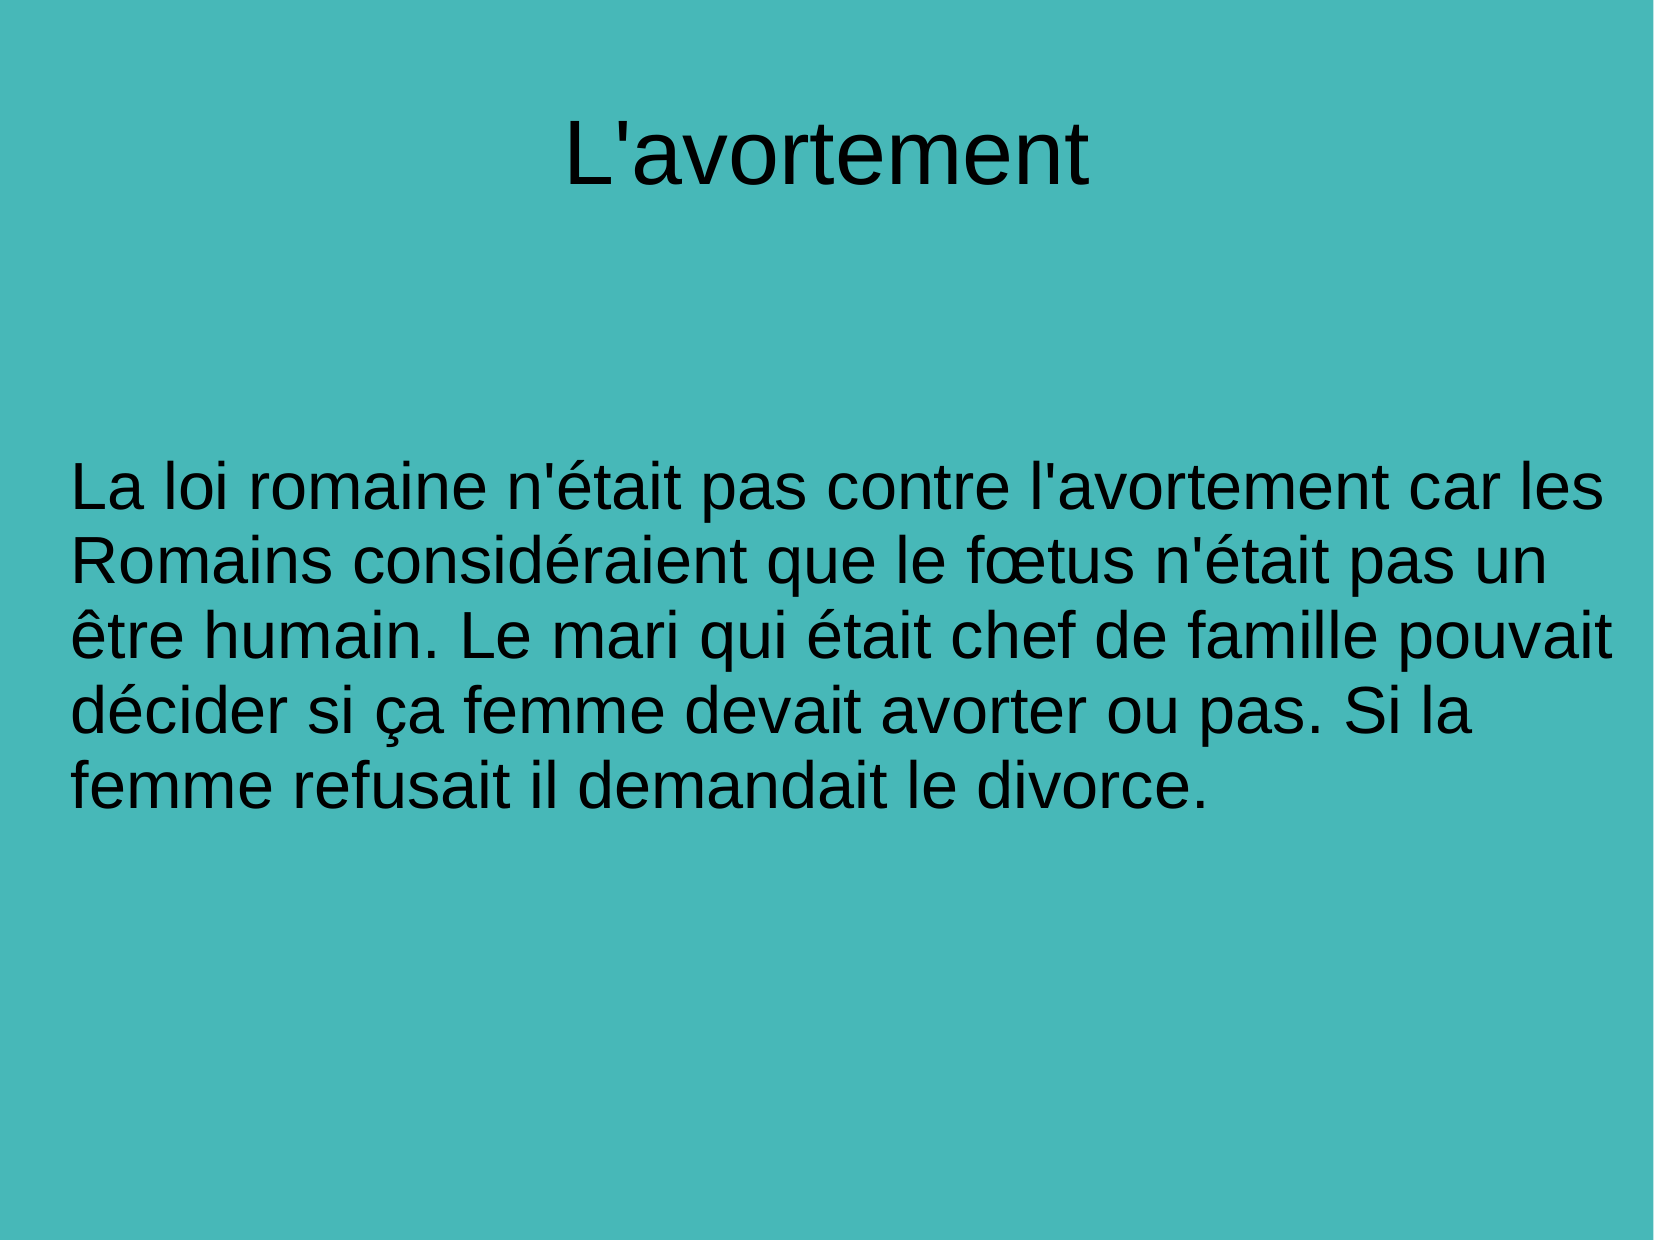

# L'avortement
La loi romaine n'était pas contre l'avortement car les Romains considéraient que le fœtus n'était pas un être humain. Le mari qui était chef de famille pouvait décider si ça femme devait avorter ou pas. Si la femme refusait il demandait le divorce.